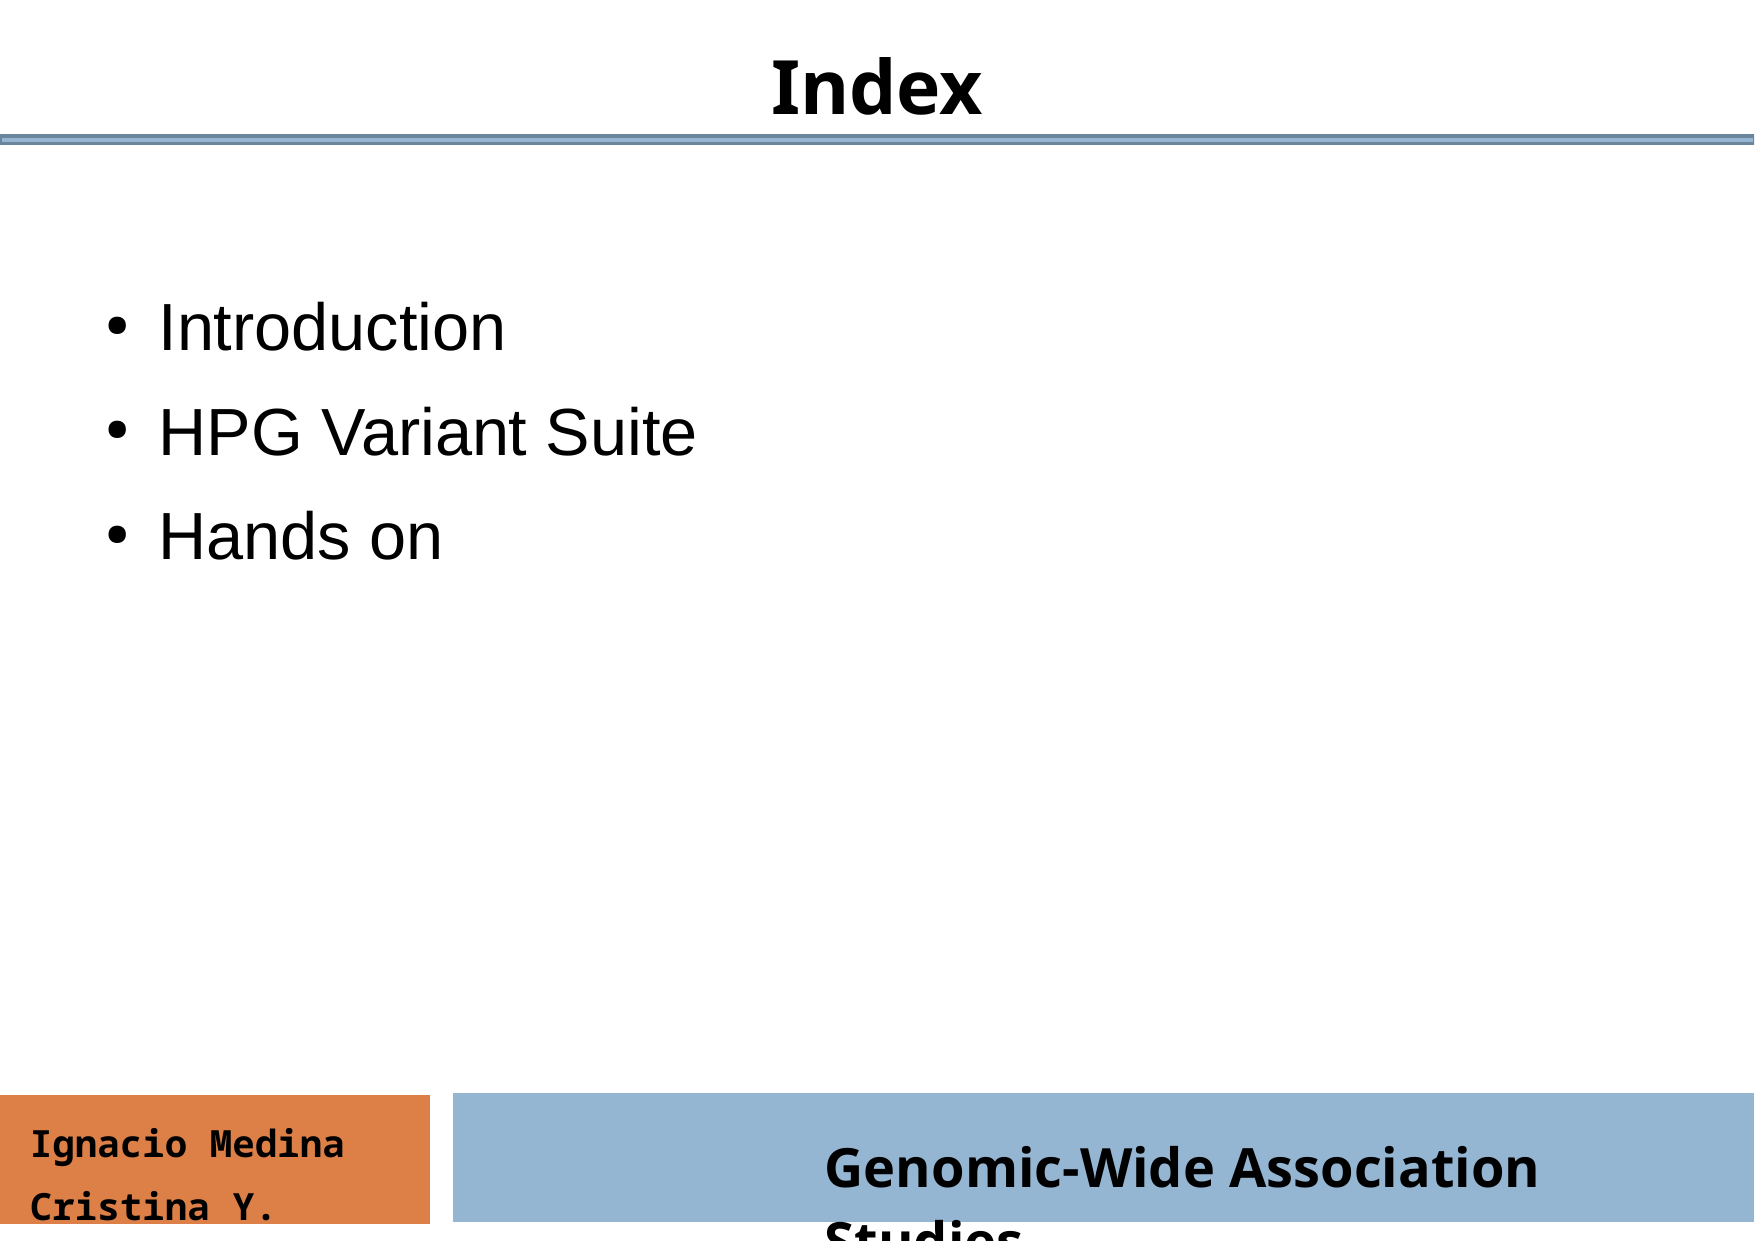

Index
# Introduction
HPG Variant Suite
Hands on
Ignacio Medina
Cristina Y. González
Genomic-Wide Association Studies